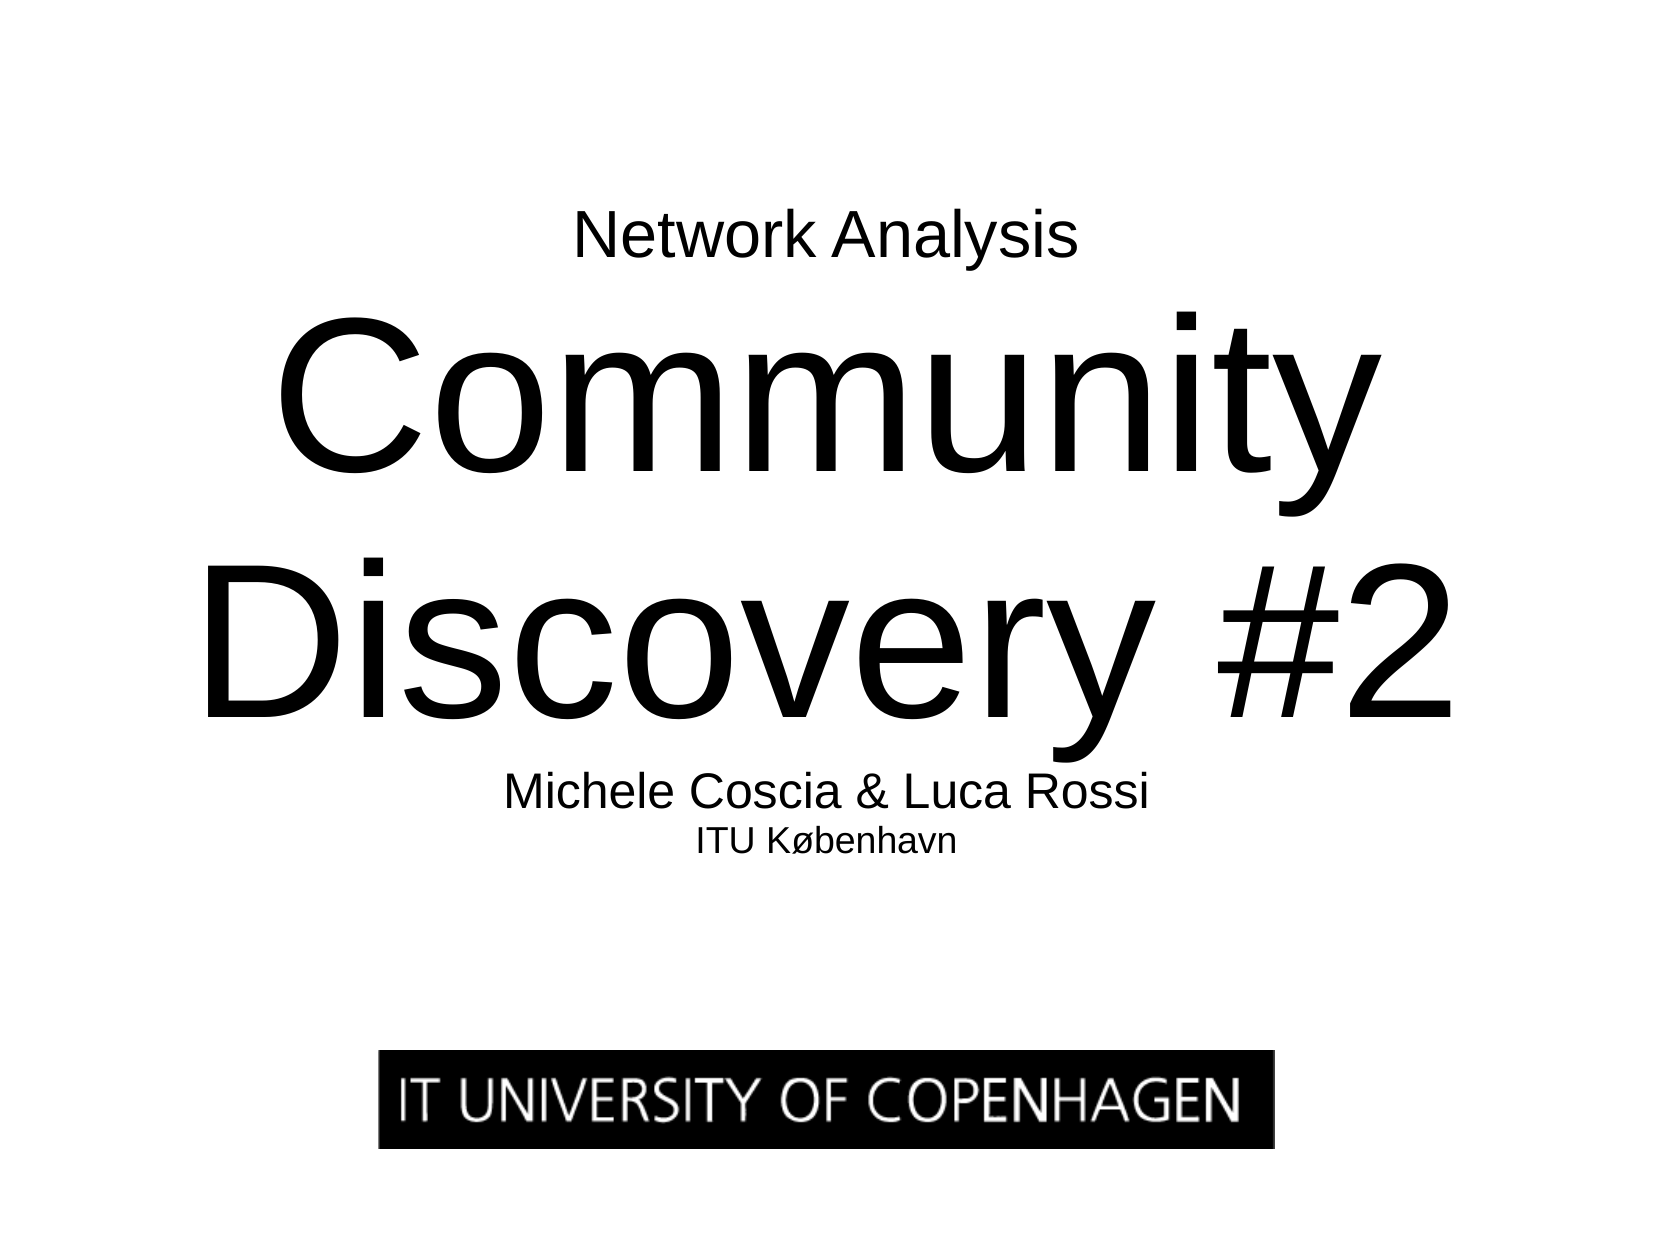

# Network Analysis
Community Discovery #2
Michele Coscia & Luca Rossi
ITU København